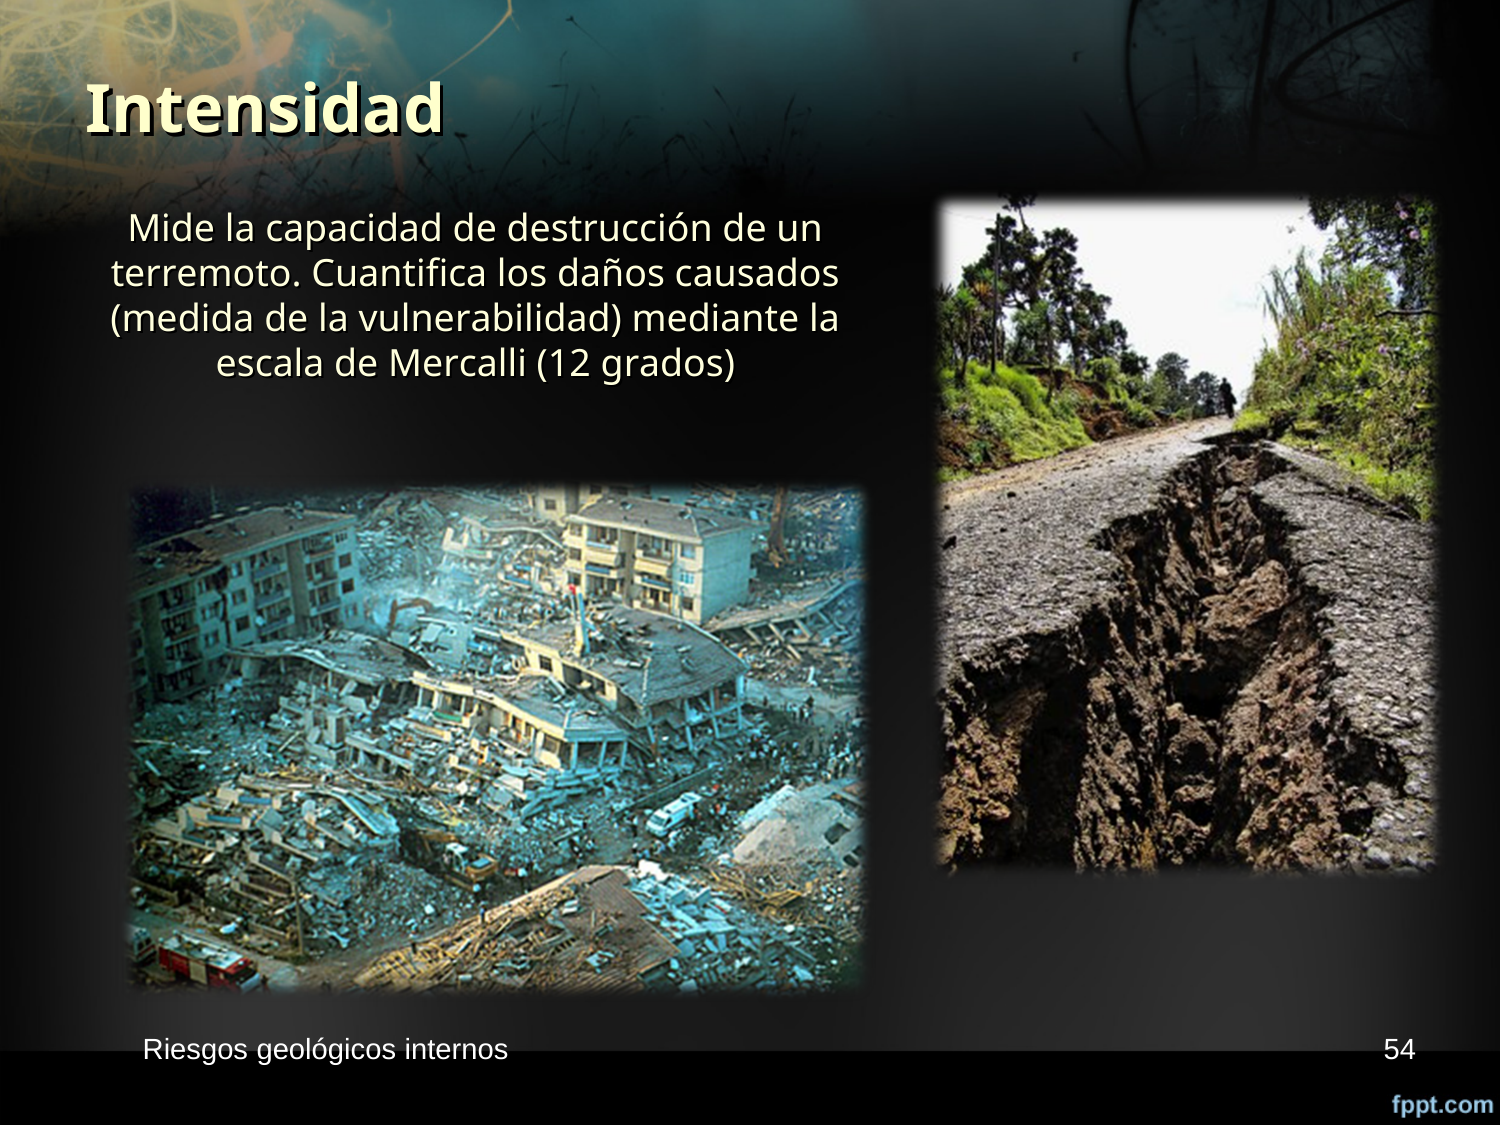

# Intensidad
Mide la capacidad de destrucción de un terremoto. Cuantifica los daños causados (medida de la vulnerabilidad) mediante la escala de Mercalli (12 grados)
Riesgos geológicos internos